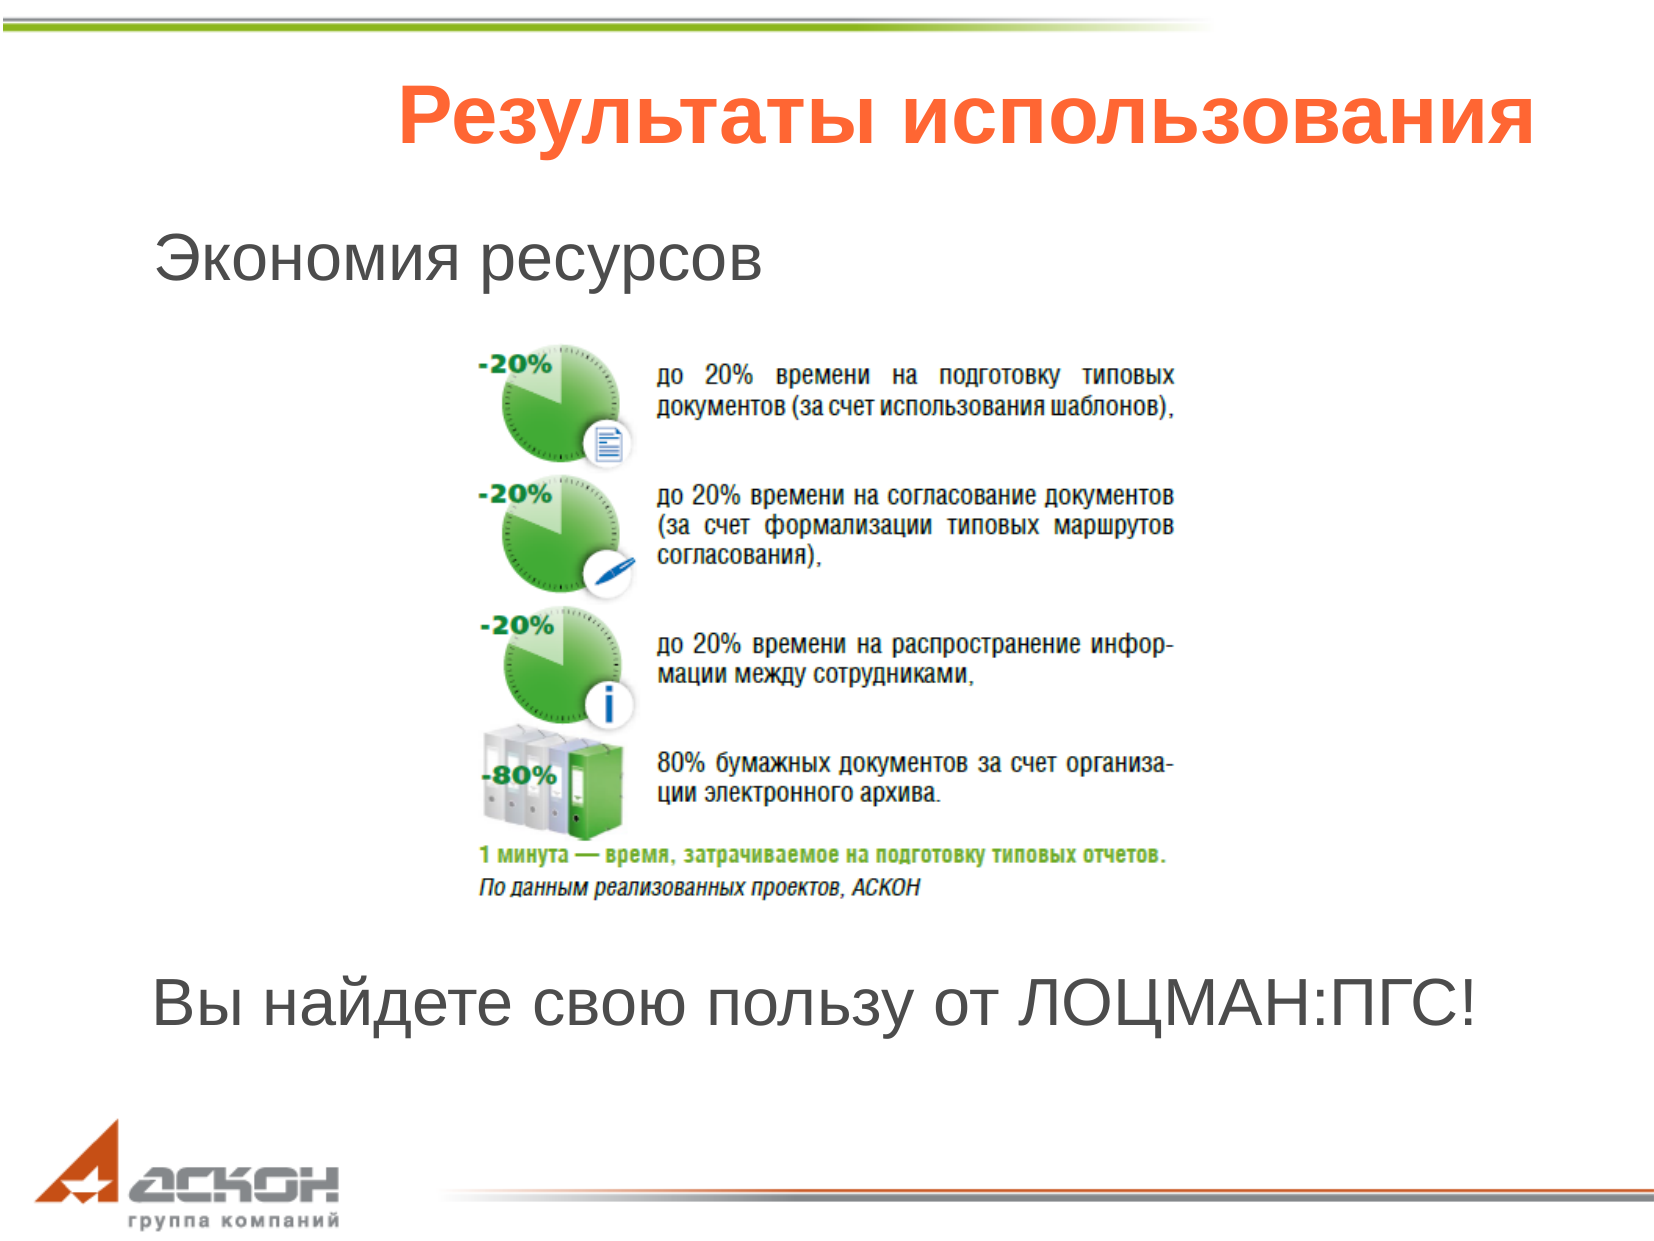

# Результаты использования
Экономия ресурсов
Вы найдете свою пользу от ЛОЦМАН:ПГС!